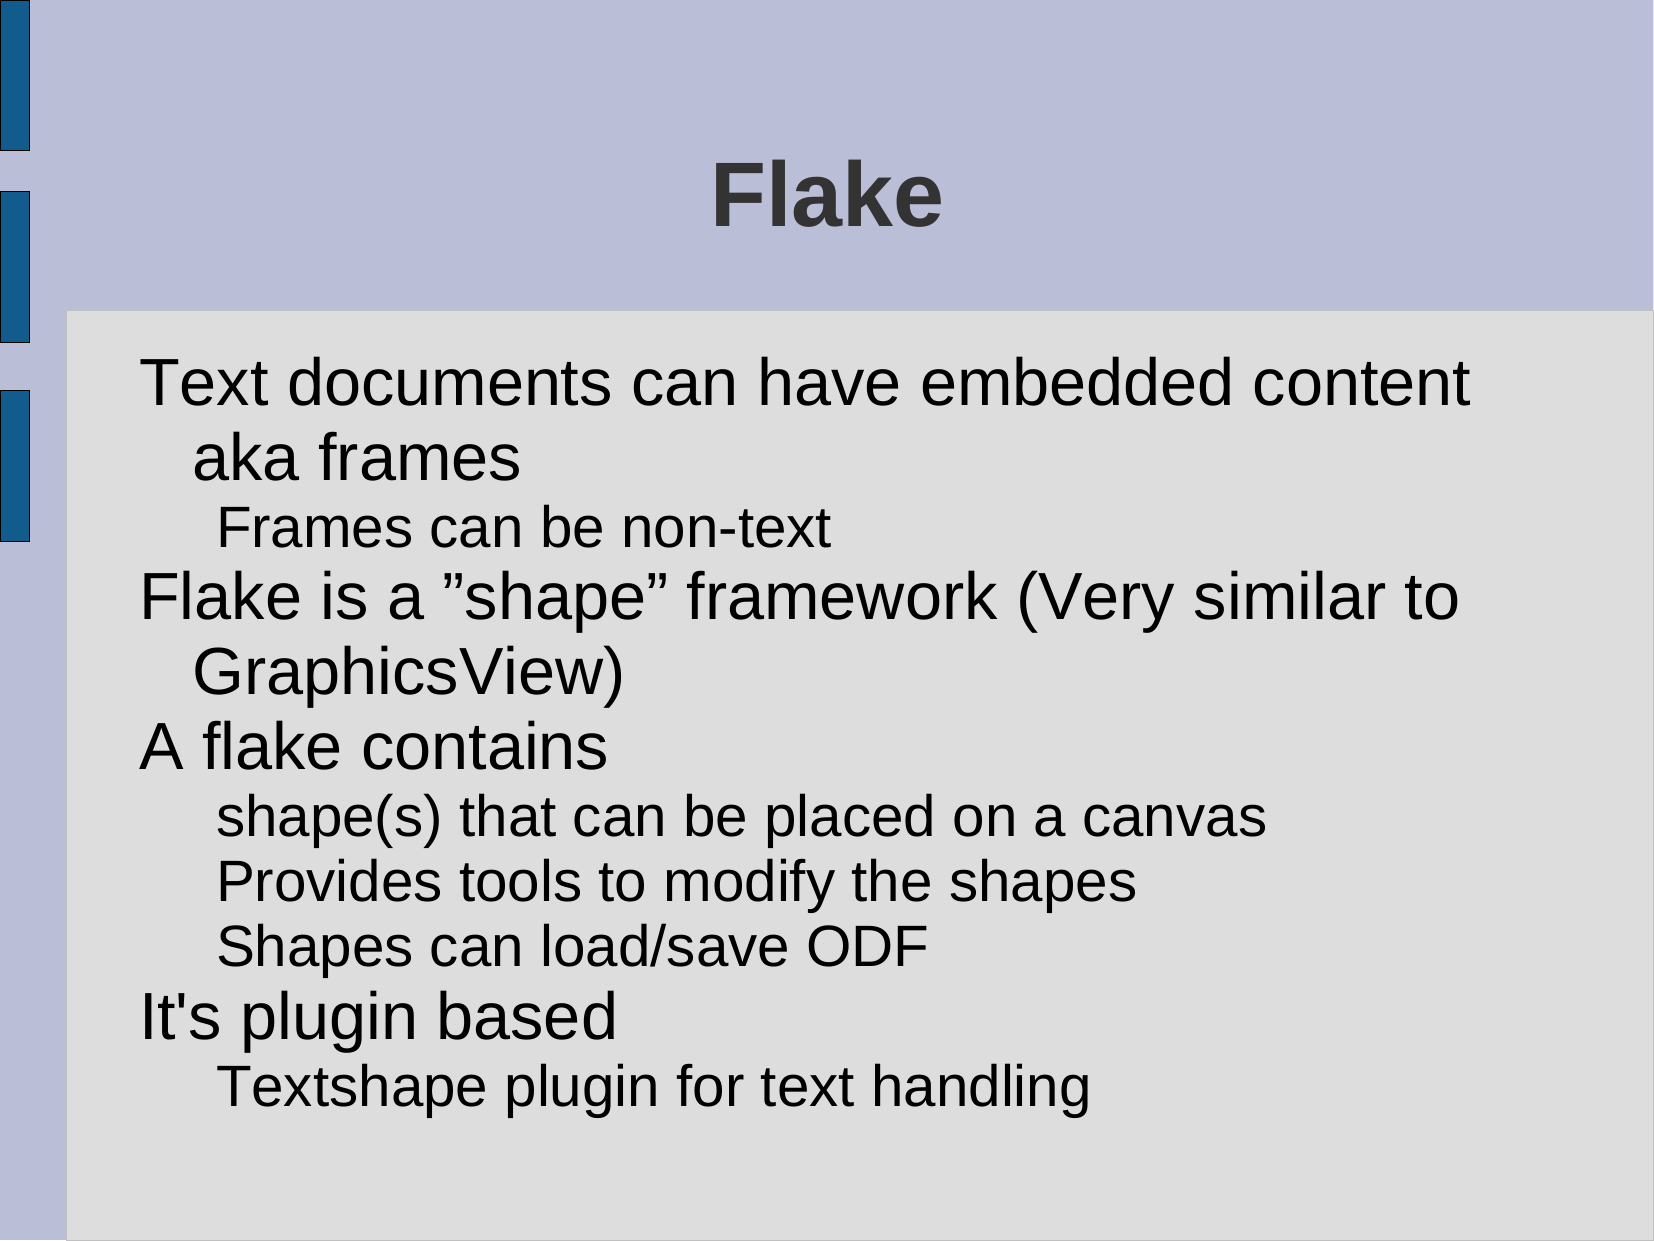

# Flake
Text documents can have embedded content aka frames
Frames can be non-text
Flake is a ”shape” framework (Very similar to GraphicsView)
A flake contains
shape(s) that can be placed on a canvas
Provides tools to modify the shapes
Shapes can load/save ODF
It's plugin based
Textshape plugin for text handling